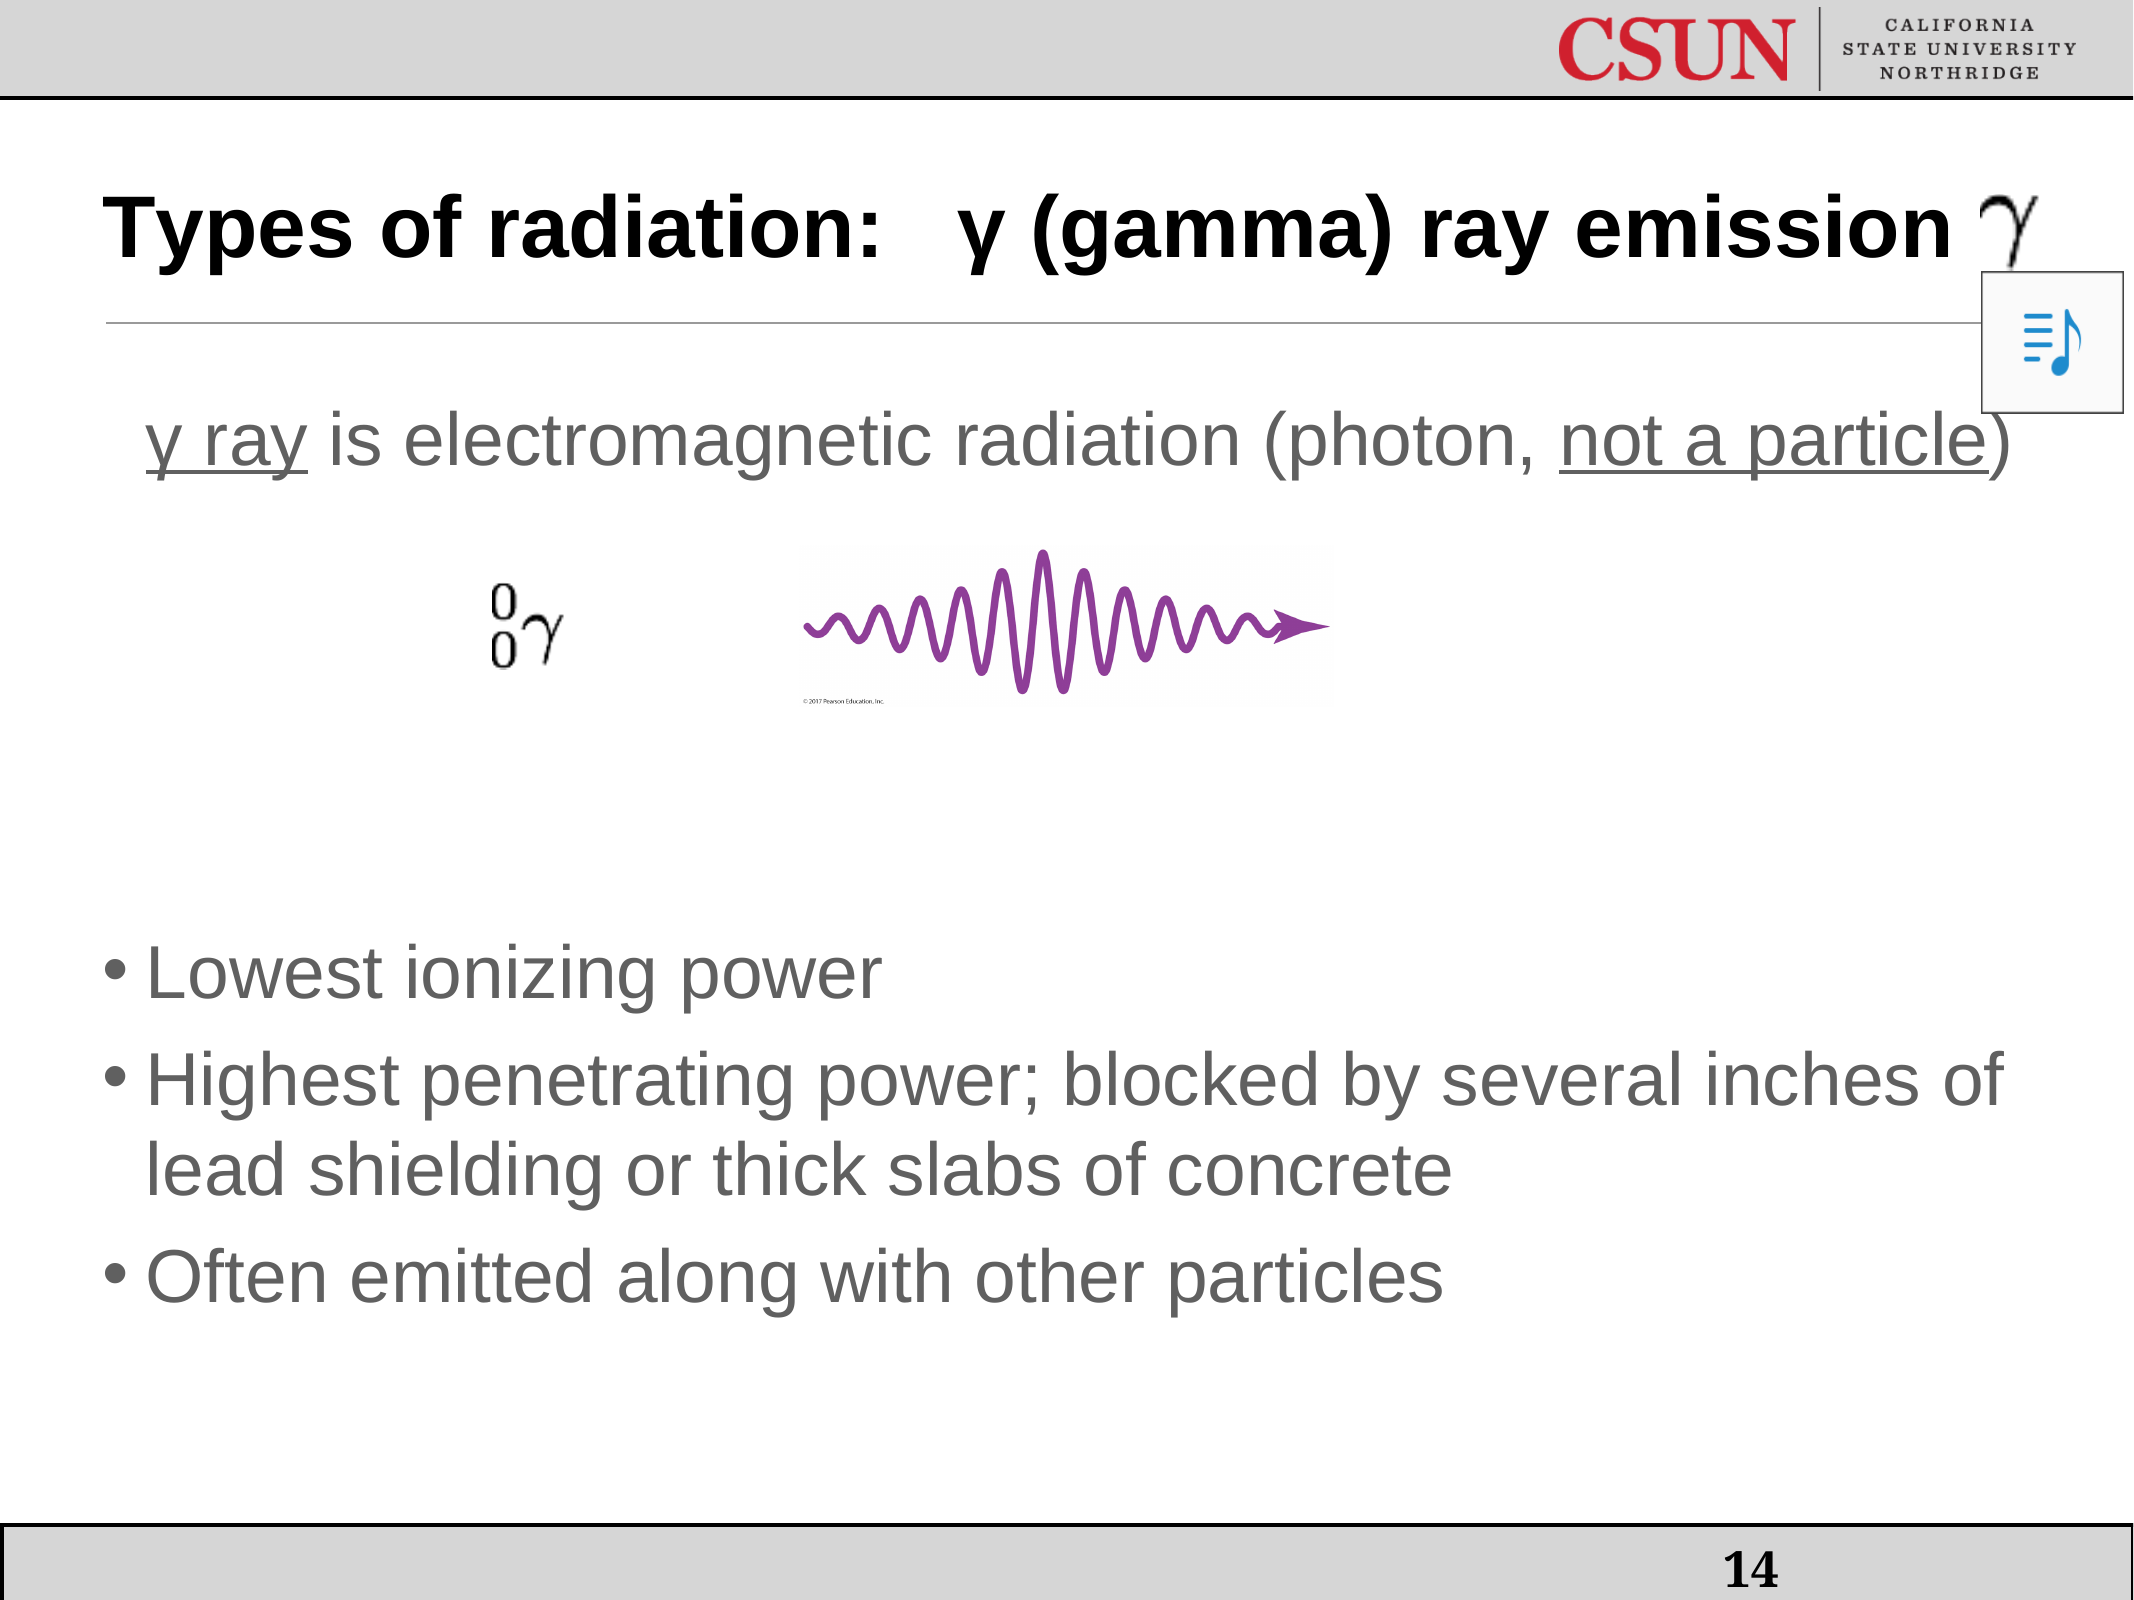

# Types of radiation: γ (gamma) ray emission
γ ray is electromagnetic radiation (photon, not a particle)
Lowest ionizing power
Highest penetrating power; blocked by several inches of lead shielding or thick slabs of concrete
Often emitted along with other particles
14